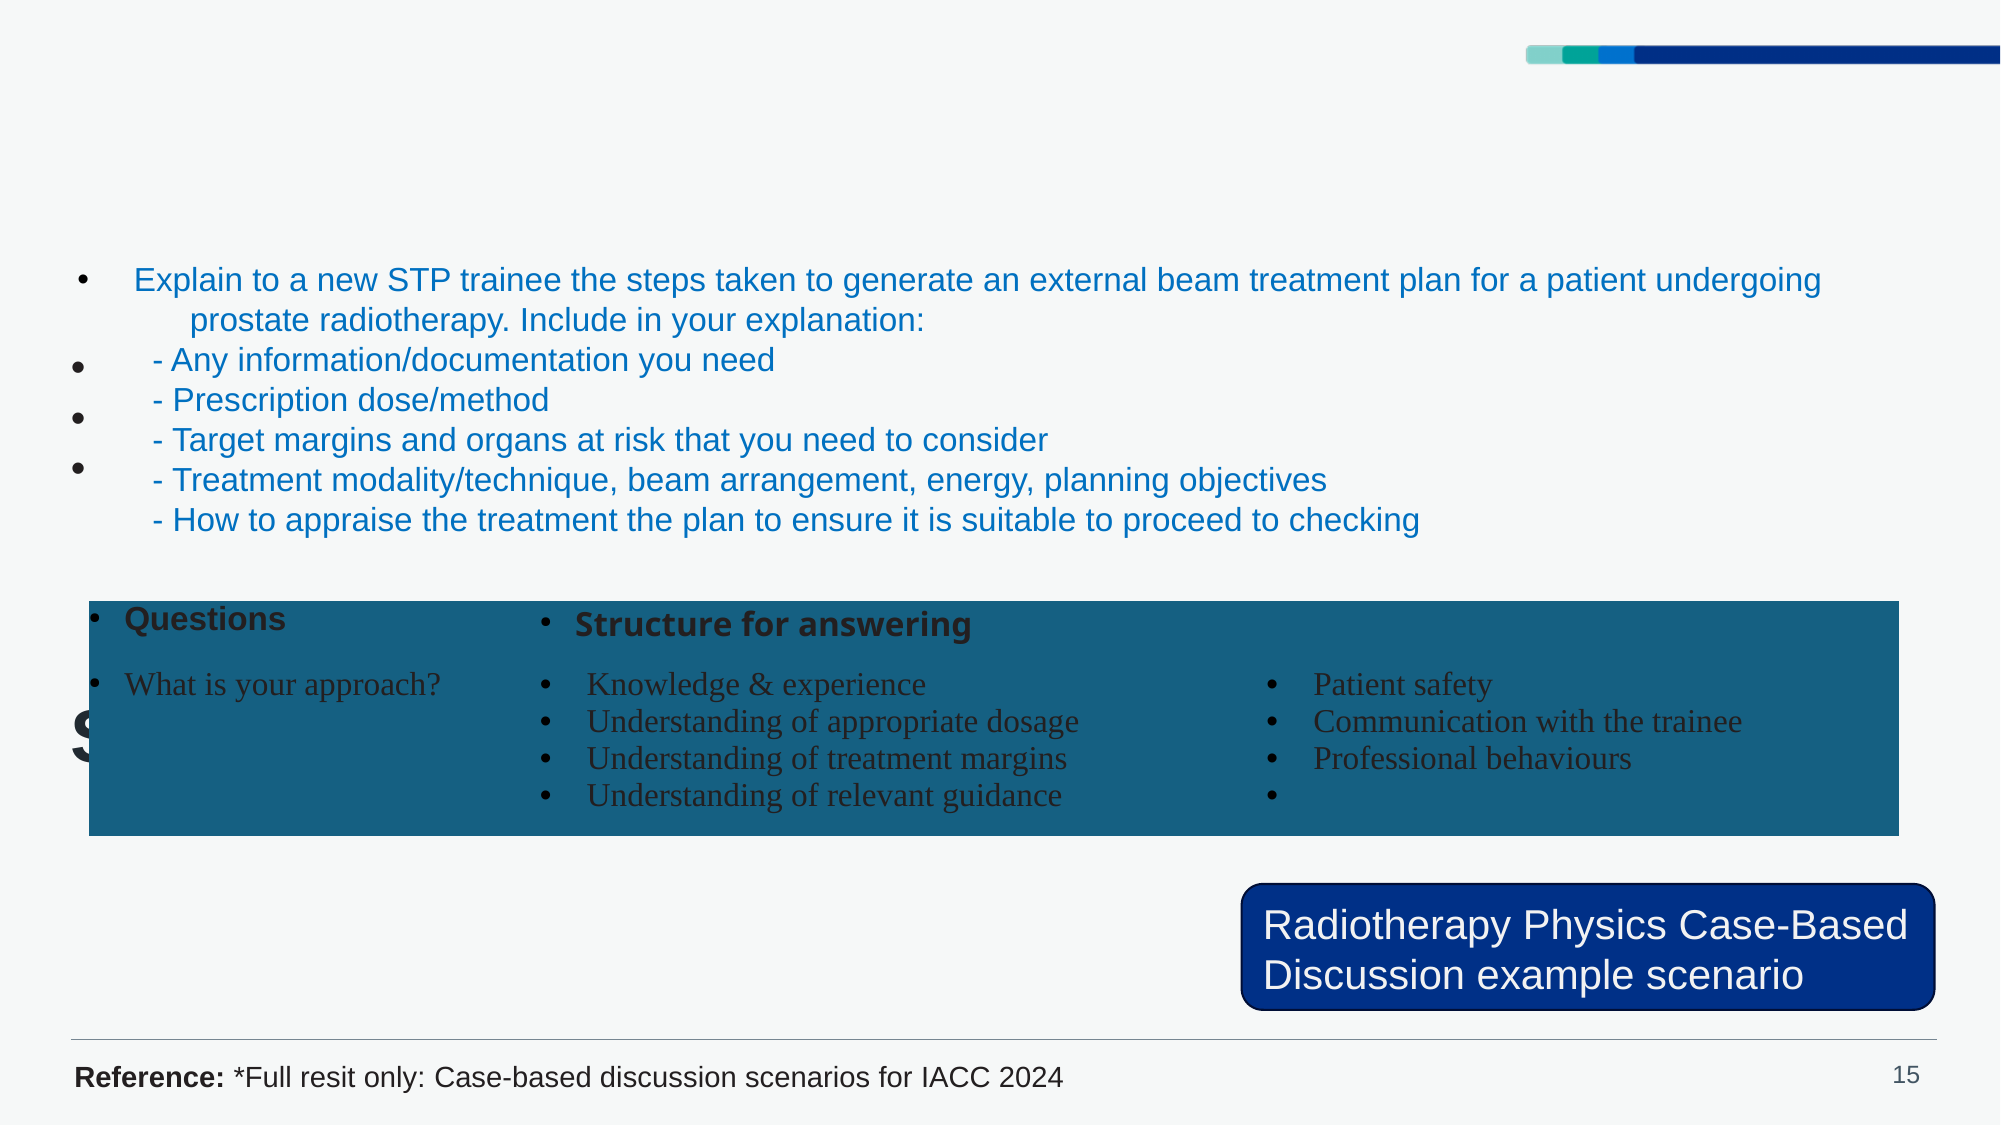

Explain to a new STP trainee the steps taken to generate an external beam treatment plan for a patient undergoing prostate radiotherapy. Include in your explanation:
	- Any information/documentation you need
	- Prescription dose/method
	- Target margins and organs at risk that you need to consider
	- Treatment modality/technique, beam arrangement, energy, planning objectives
	- How to appraise the treatment the plan to ensure it is suitable to proceed to checking
# Structuring scenario answers – example 3
| Questions | Structure for answering | |
| --- | --- | --- |
| What is your approach? | Knowledge & experience Understanding of appropriate dosage Understanding of treatment margins Understanding of relevant guidance | Patient safety Communication with the trainee Professional behaviours |
Radiotherapy Physics Case-Based Discussion example scenario
Reference: *Full resit only: Case-based discussion scenarios for IACC 2024